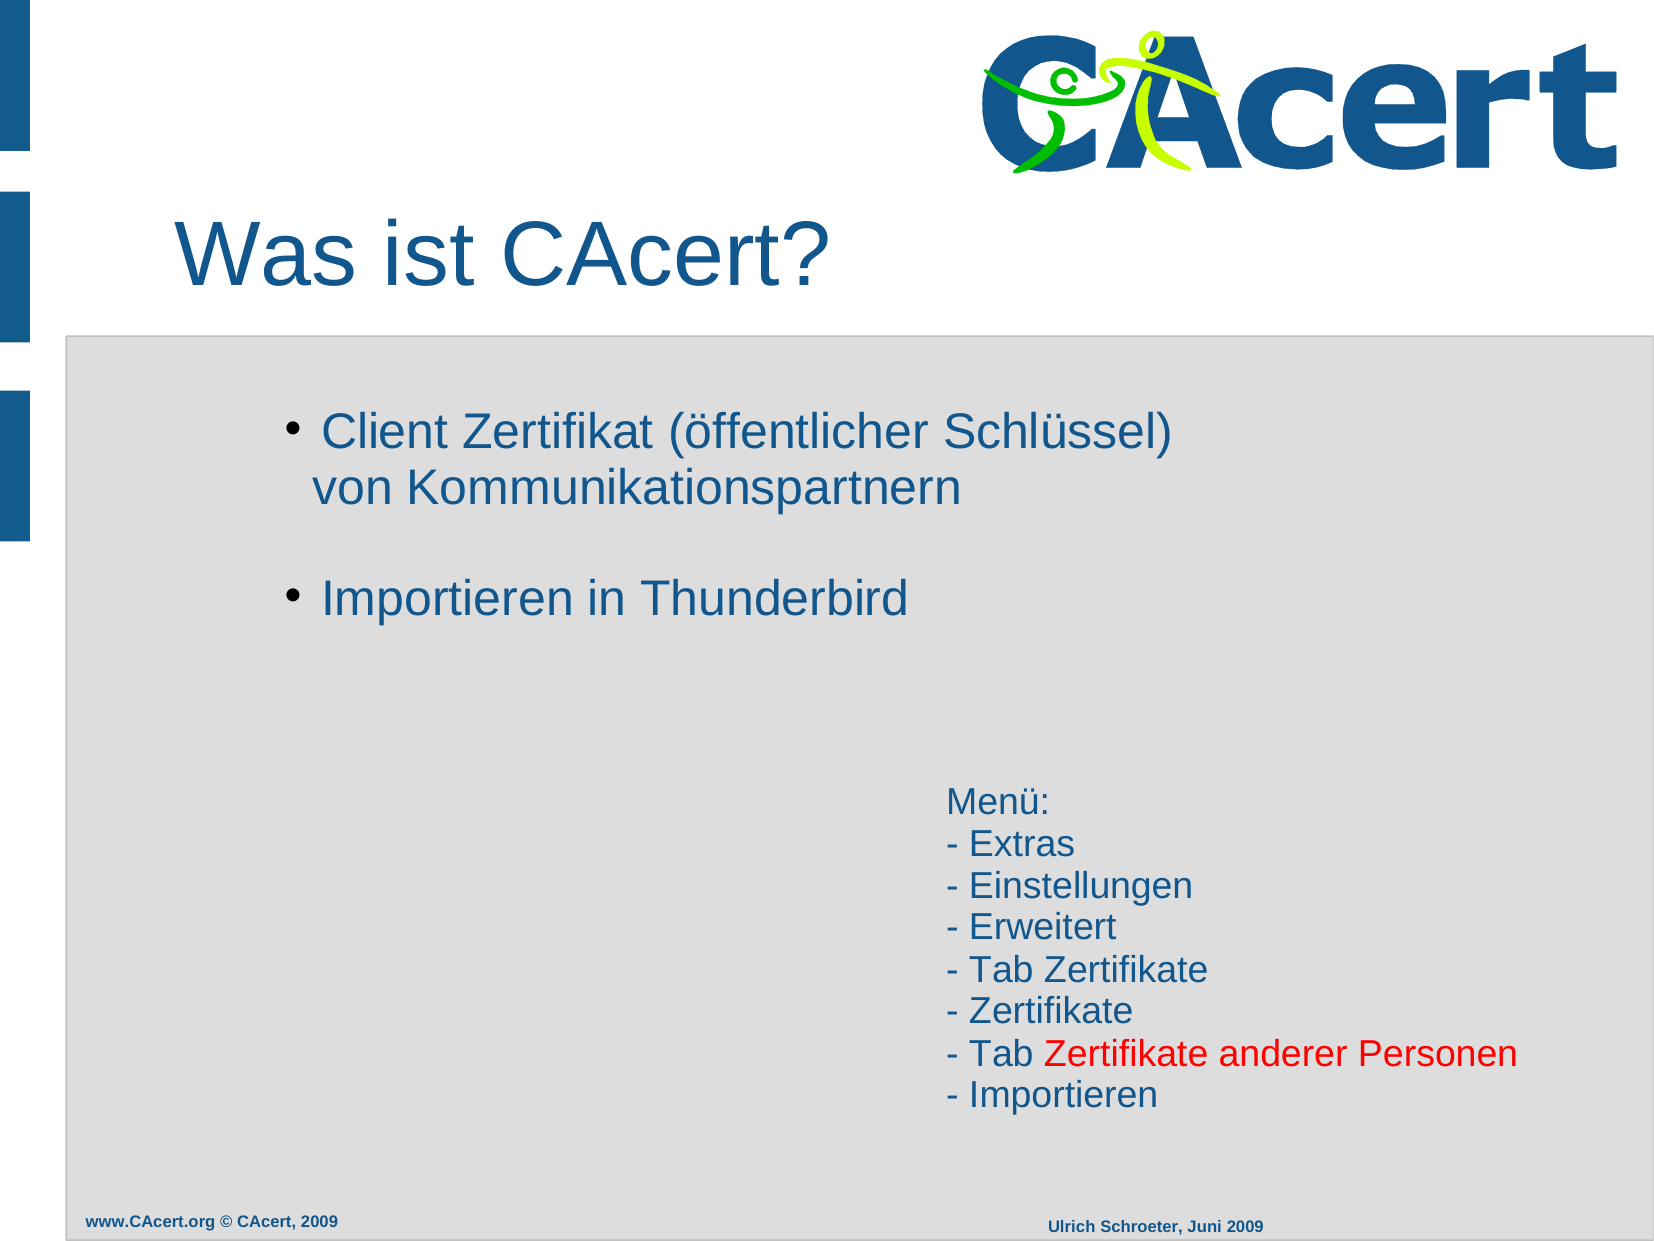

Was ist CAcert?
 Client Zertifikat (öffentlicher Schlüssel)
 von Kommunikationspartnern
 Importieren in Thunderbird
Menü:
- Extras
- Einstellungen
- Erweitert
- Tab Zertifikate
- Zertifikate
- Tab Zertifikate anderer Personen
- Importieren